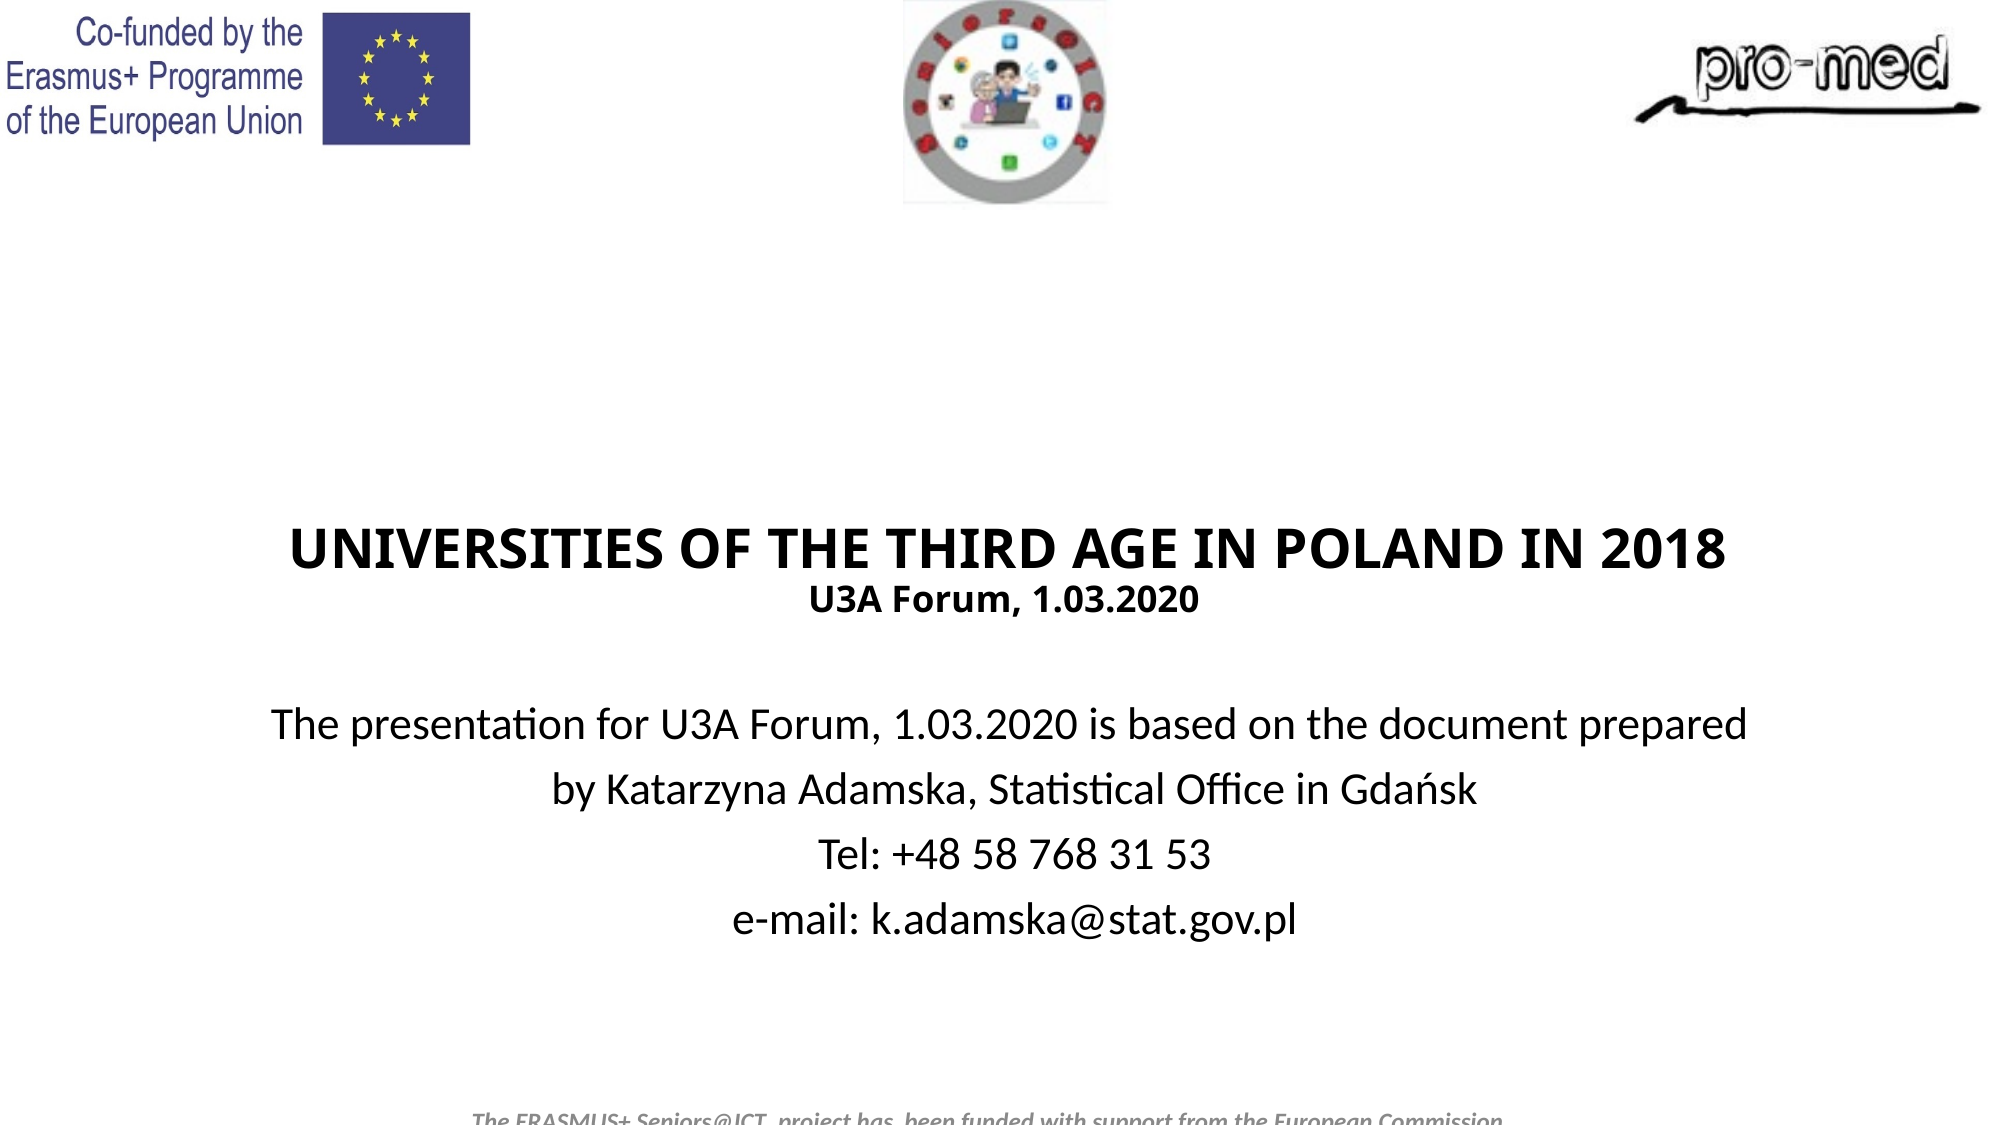

# UNIVERSITIES OF THE THIRD AGE IN POLAND IN 2018 U3A Forum, 1.03.2020
The presentation for U3A Forum, 1.03.2020 is based on the document prepared
by Katarzyna Adamska, Statistical Office in Gdańsk
Tel: +48 58 768 31 53
e-mail: k.adamska@stat.gov.pl
The ERASMUS+ Seniors@ICT project has been funded with support from the European Commission.
This publication reflects the views only of the author, and the Commission cannot be held responsible for any use which may be made of the information contained therein.